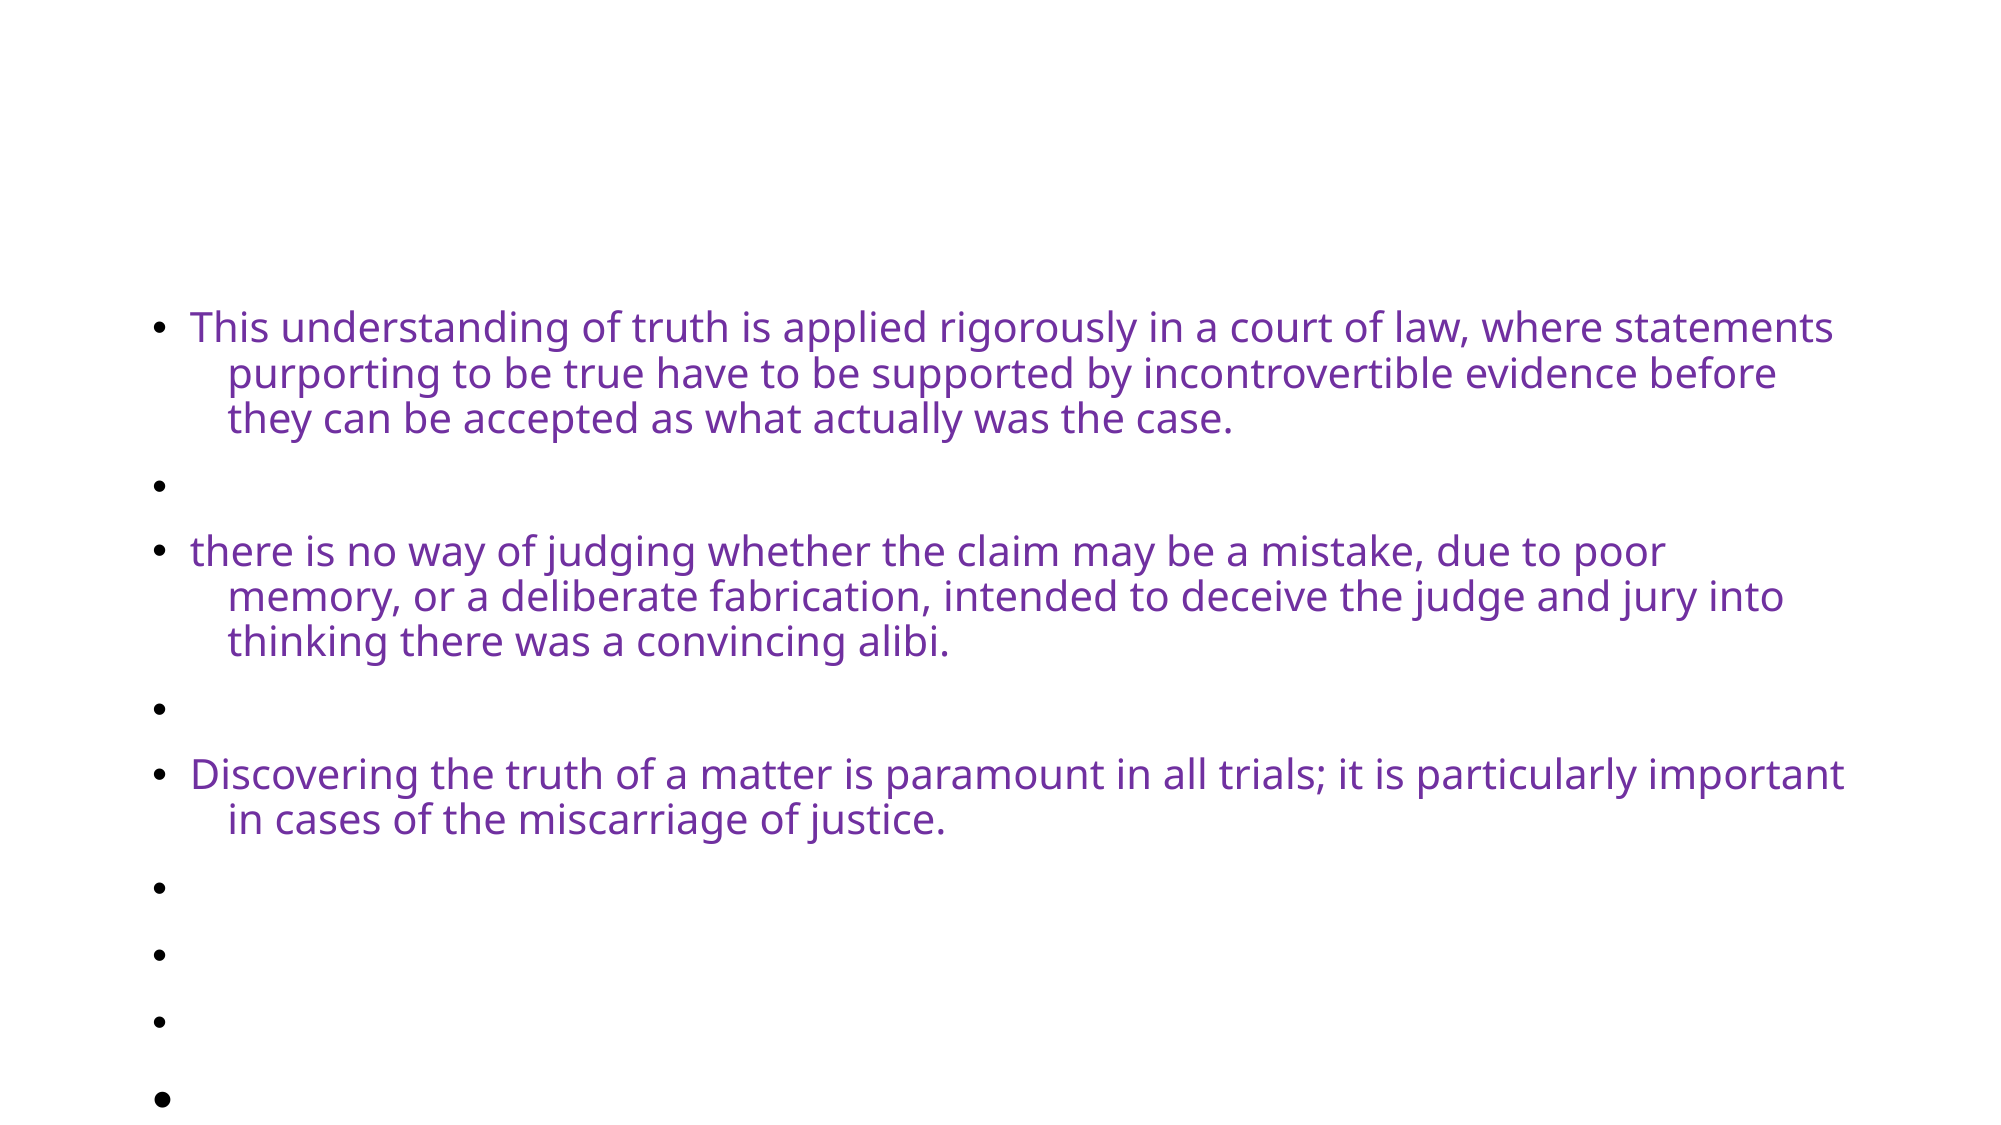

#
This understanding of truth is applied rigorously in a court of law, where statements purporting to be true have to be supported by incontrovertible evidence before they can be accepted as what actually was the case.
there is no way of judging whether the claim may be a mistake, due to poor memory, or a deliberate fabrication, intended to deceive the judge and jury into thinking there was a convincing alibi.
Discovering the truth of a matter is paramount in all trials; it is particularly important in cases of the miscarriage of justice.